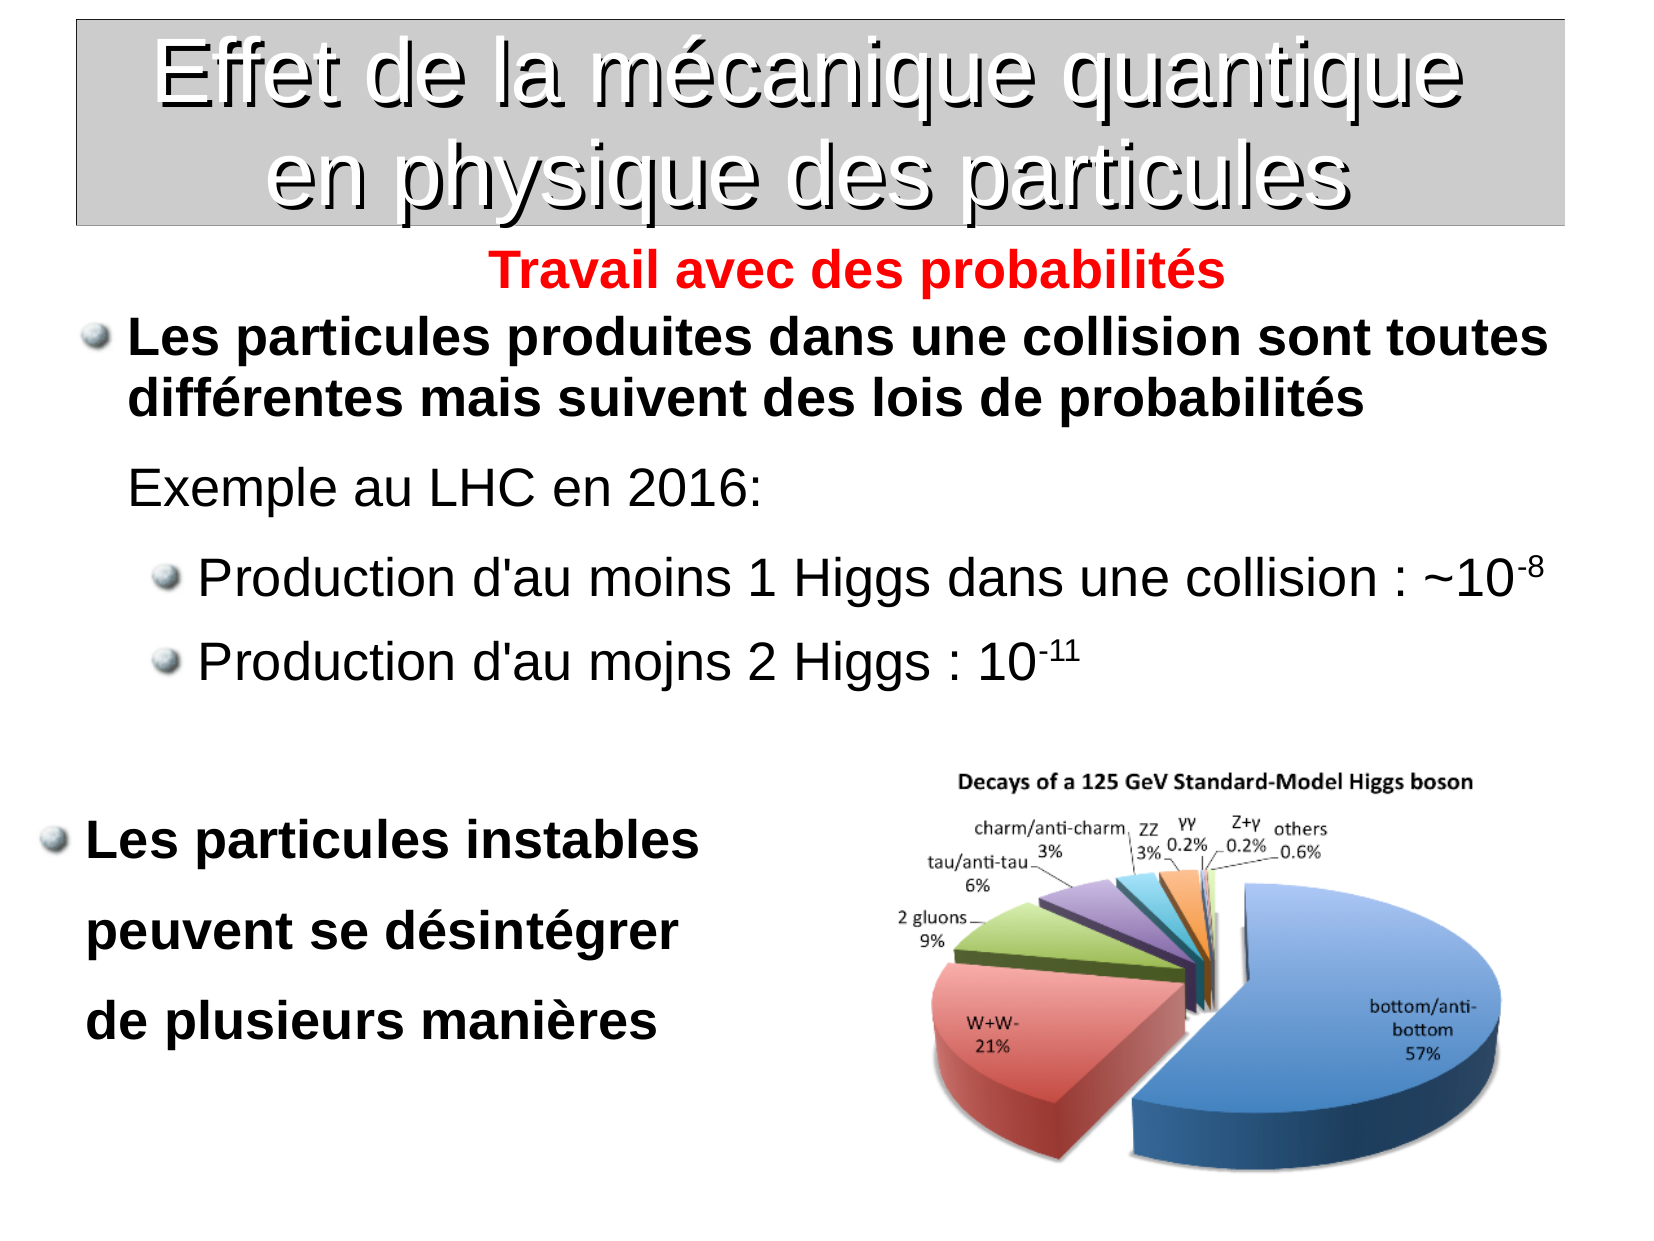

# Effet de la mécanique quantique en physique des particules
Travail avec des probabilités
Les particules produites dans une collision sont toutes différentes mais suivent des lois de probabilités
Exemple au LHC en 2016:
Production d'au moins 1 Higgs dans une collision : ~10-8
Production d'au mojns 2 Higgs : 10-11
Les particules instables
peuvent se désintégrer
de plusieurs manières